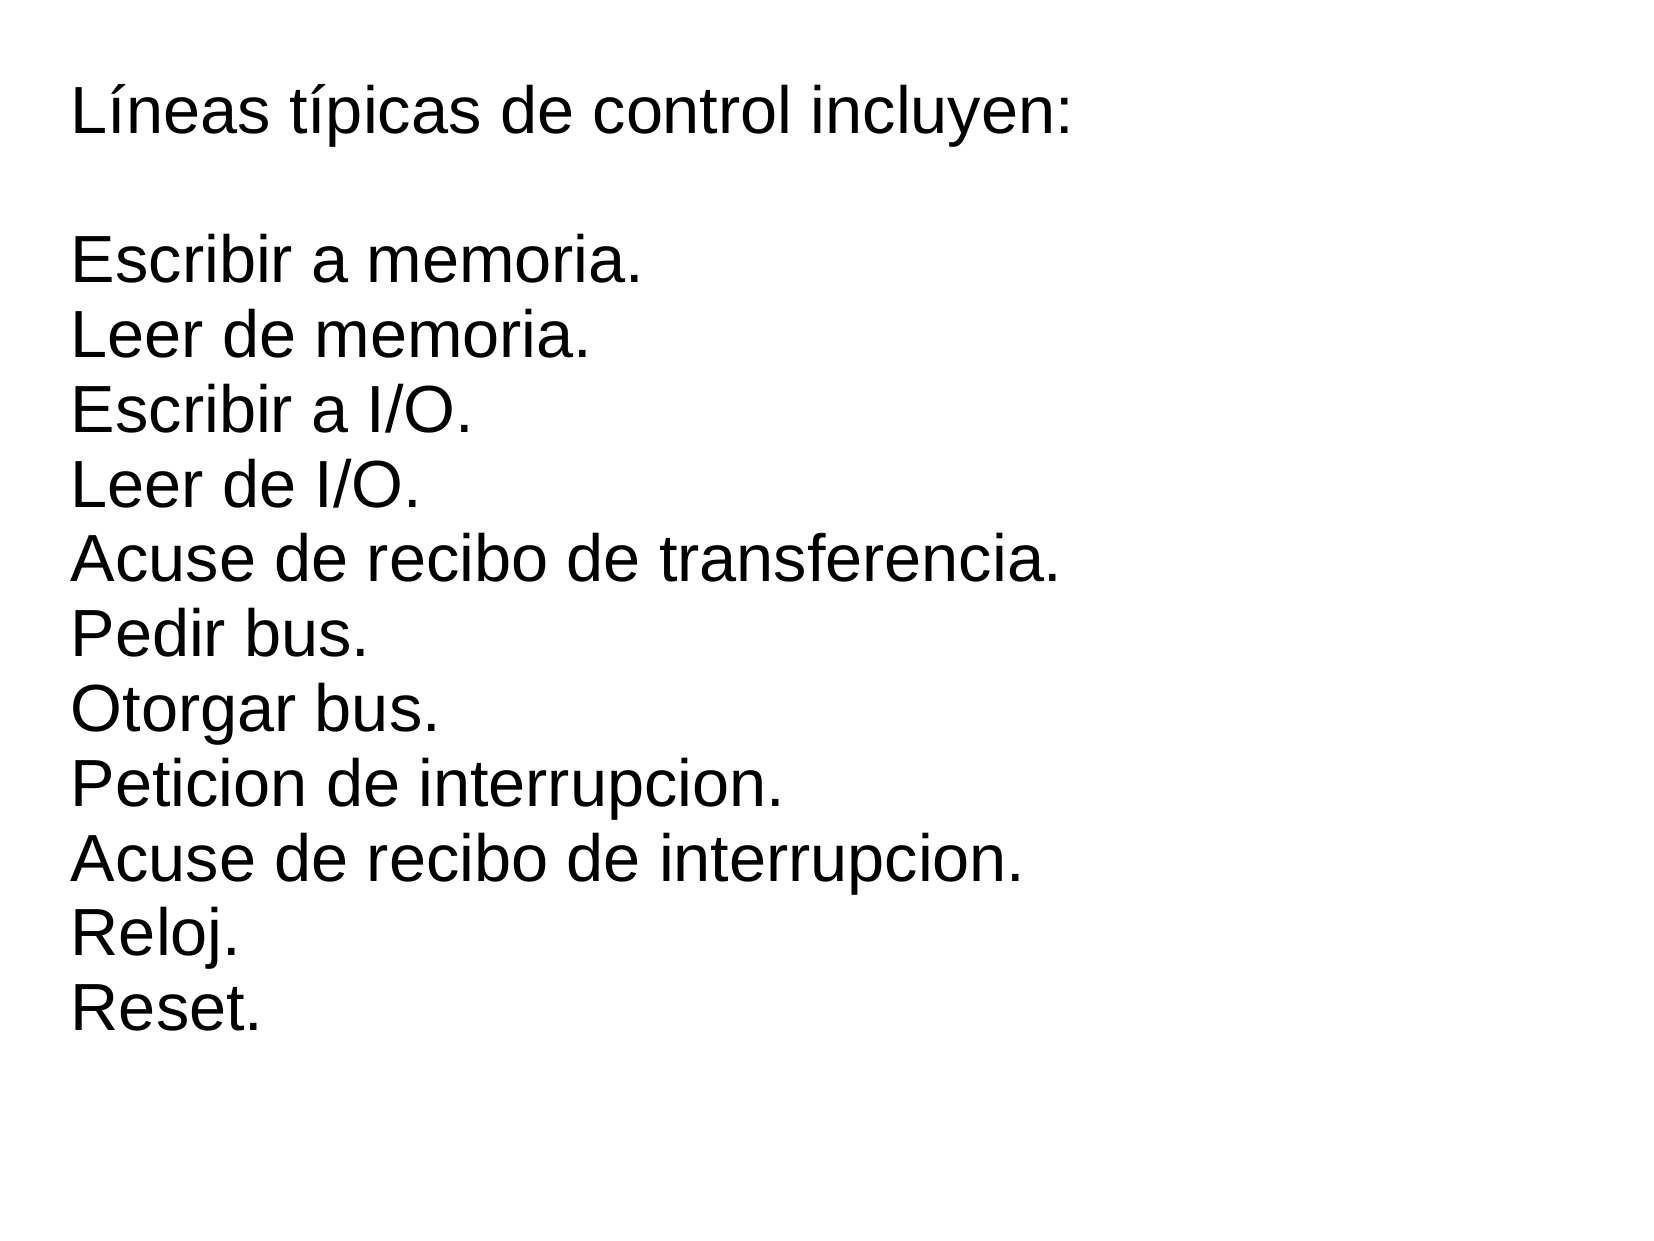

# Líneas típicas de control incluyen:
Escribir a memoria.
Leer de memoria.
Escribir a I/O.
Leer de I/O.
Acuse de recibo de transferencia.
Pedir bus.
Otorgar bus.
Peticion de interrupcion.
Acuse de recibo de interrupcion.
Reloj.
Reset.